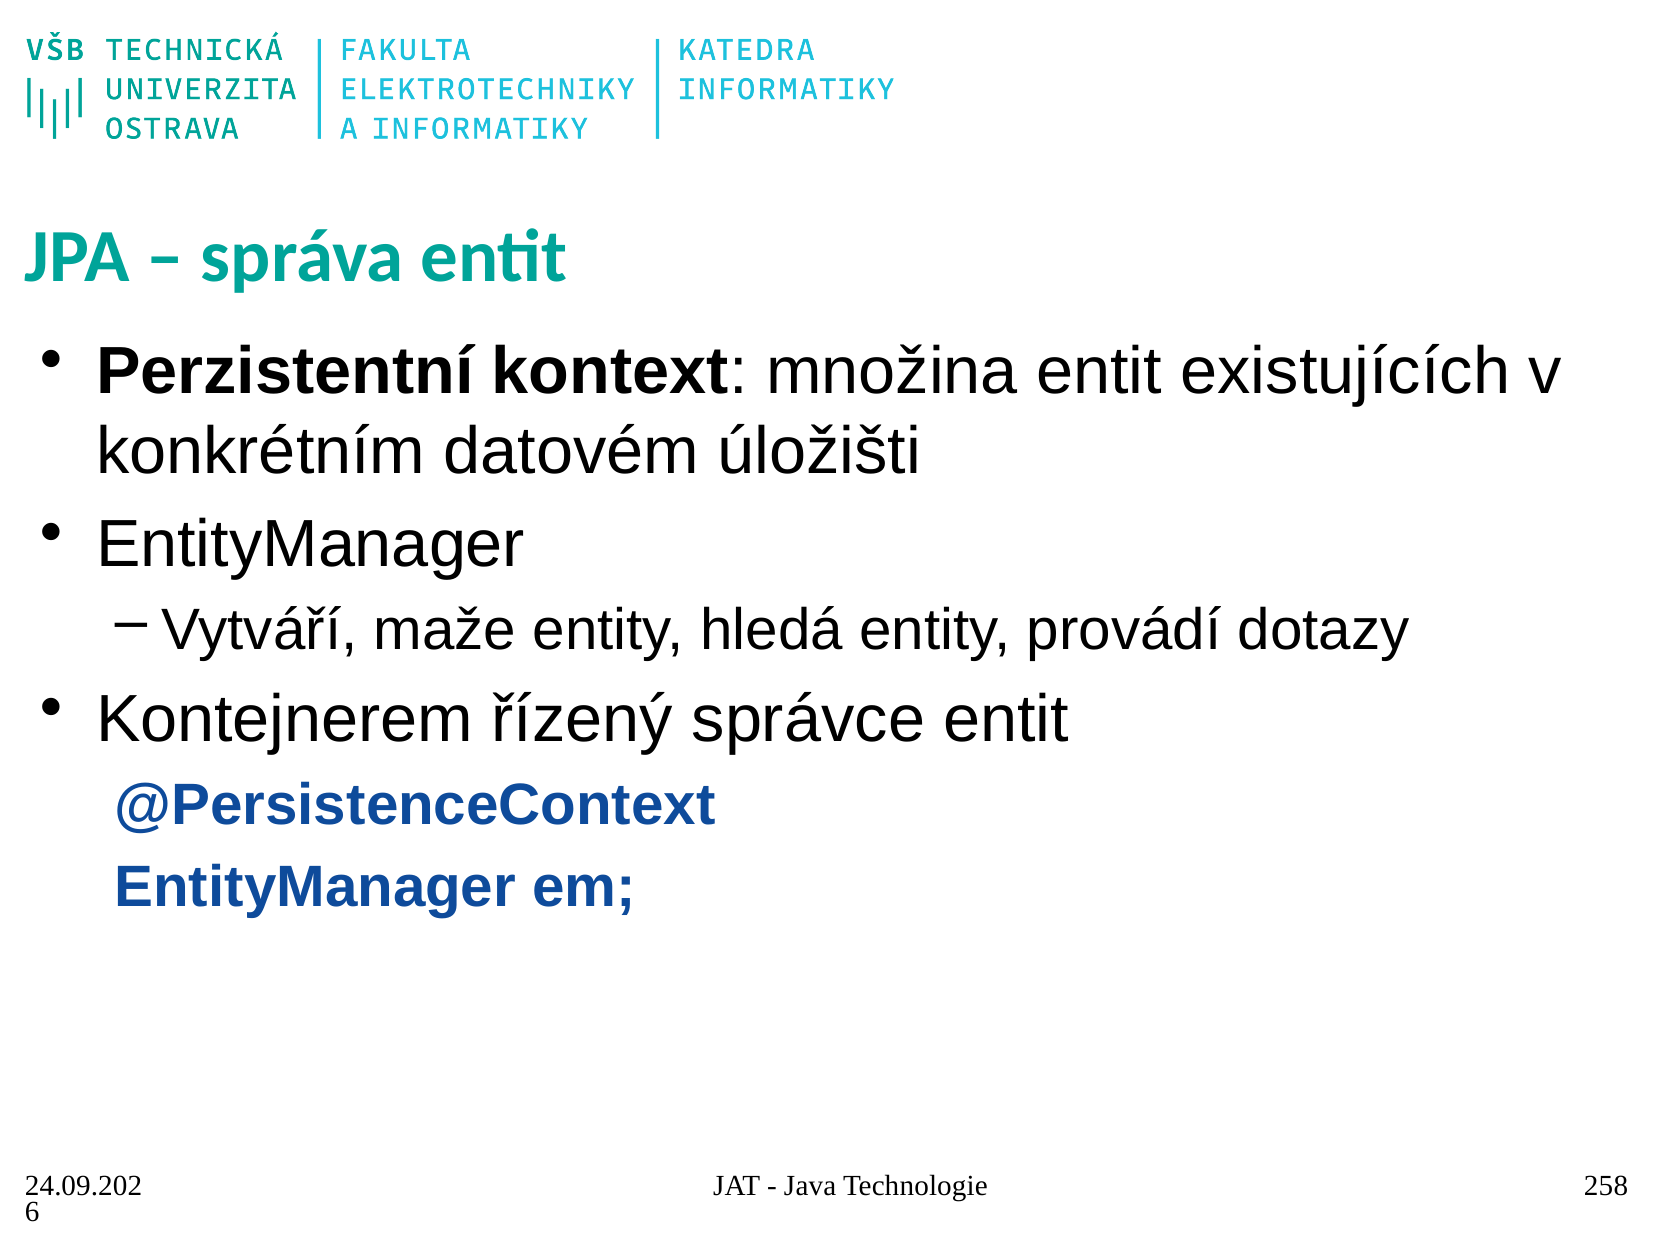

JPA – správa entit
# Perzistentní kontext: množina entit existujících v konkrétním datovém úložišti
EntityManager
Vytváří, maže entity, hledá entity, provádí dotazy
Kontejnerem řízený správce entit
@PersistenceContext
EntityManager em;
JAT - Java Technologie
258